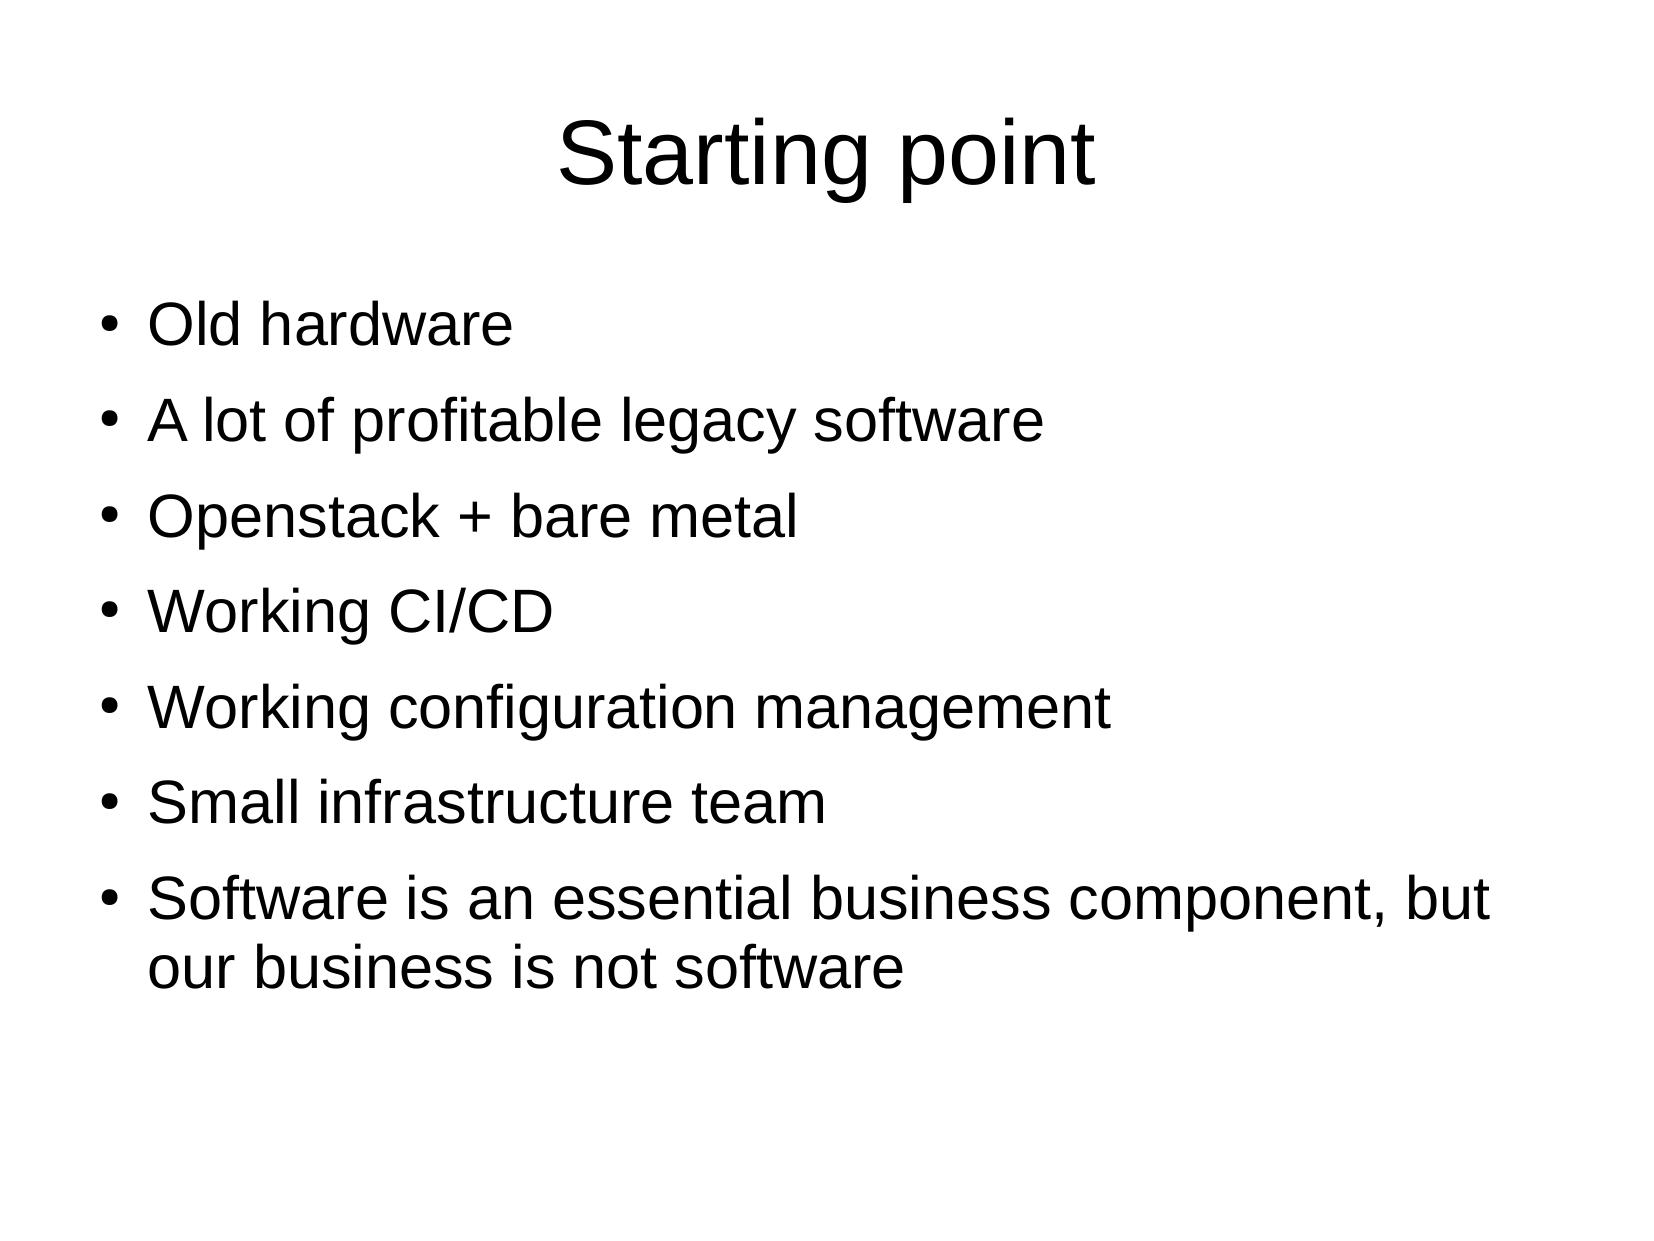

# Starting point
Old hardware
A lot of profitable legacy software
Openstack + bare metal
Working CI/CD
Working configuration management
Small infrastructure team
Software is an essential business component, but our business is not software